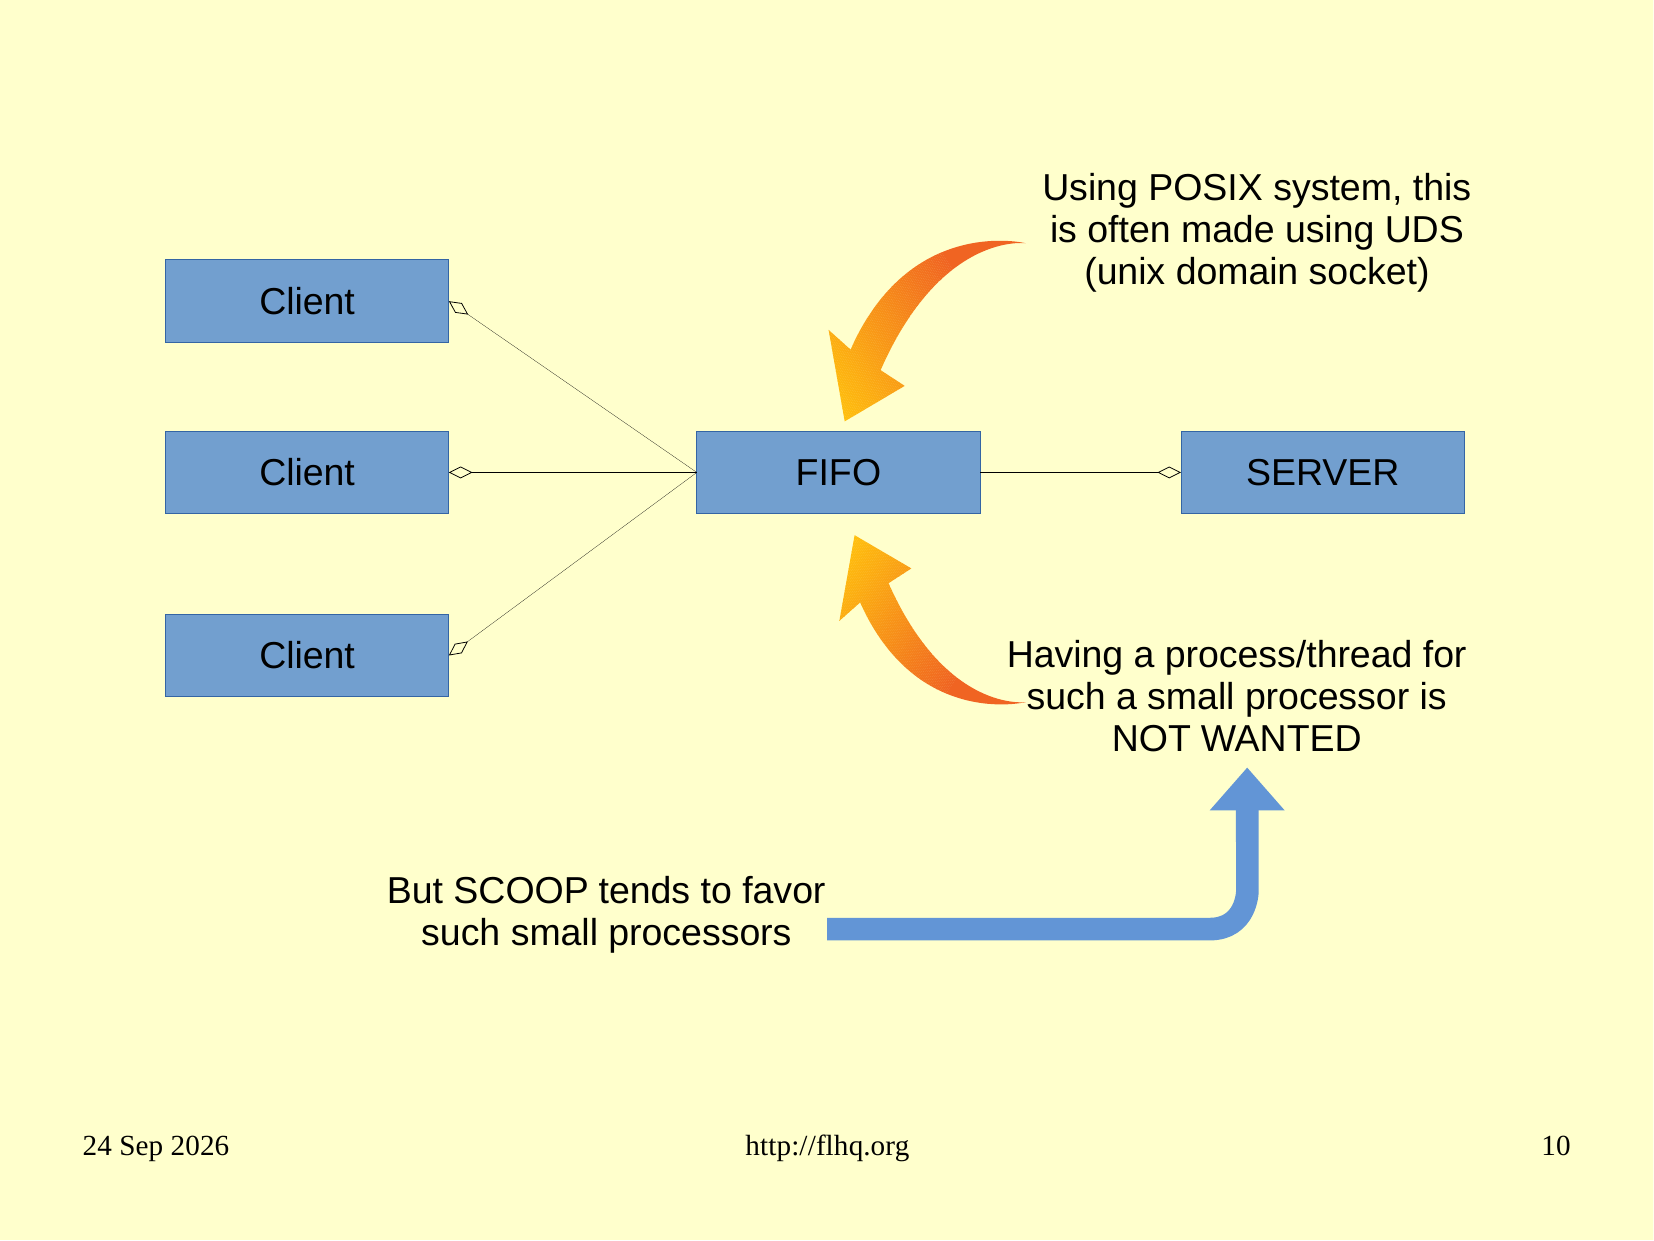

Using POSIX system, this is often made using UDS (unix domain socket)
Client
Client
FIFO
SERVER
Client
Having a process/thread for such a small processor is NOT WANTED
But SCOOP tends to favor such small processors
http://flhq.org
10